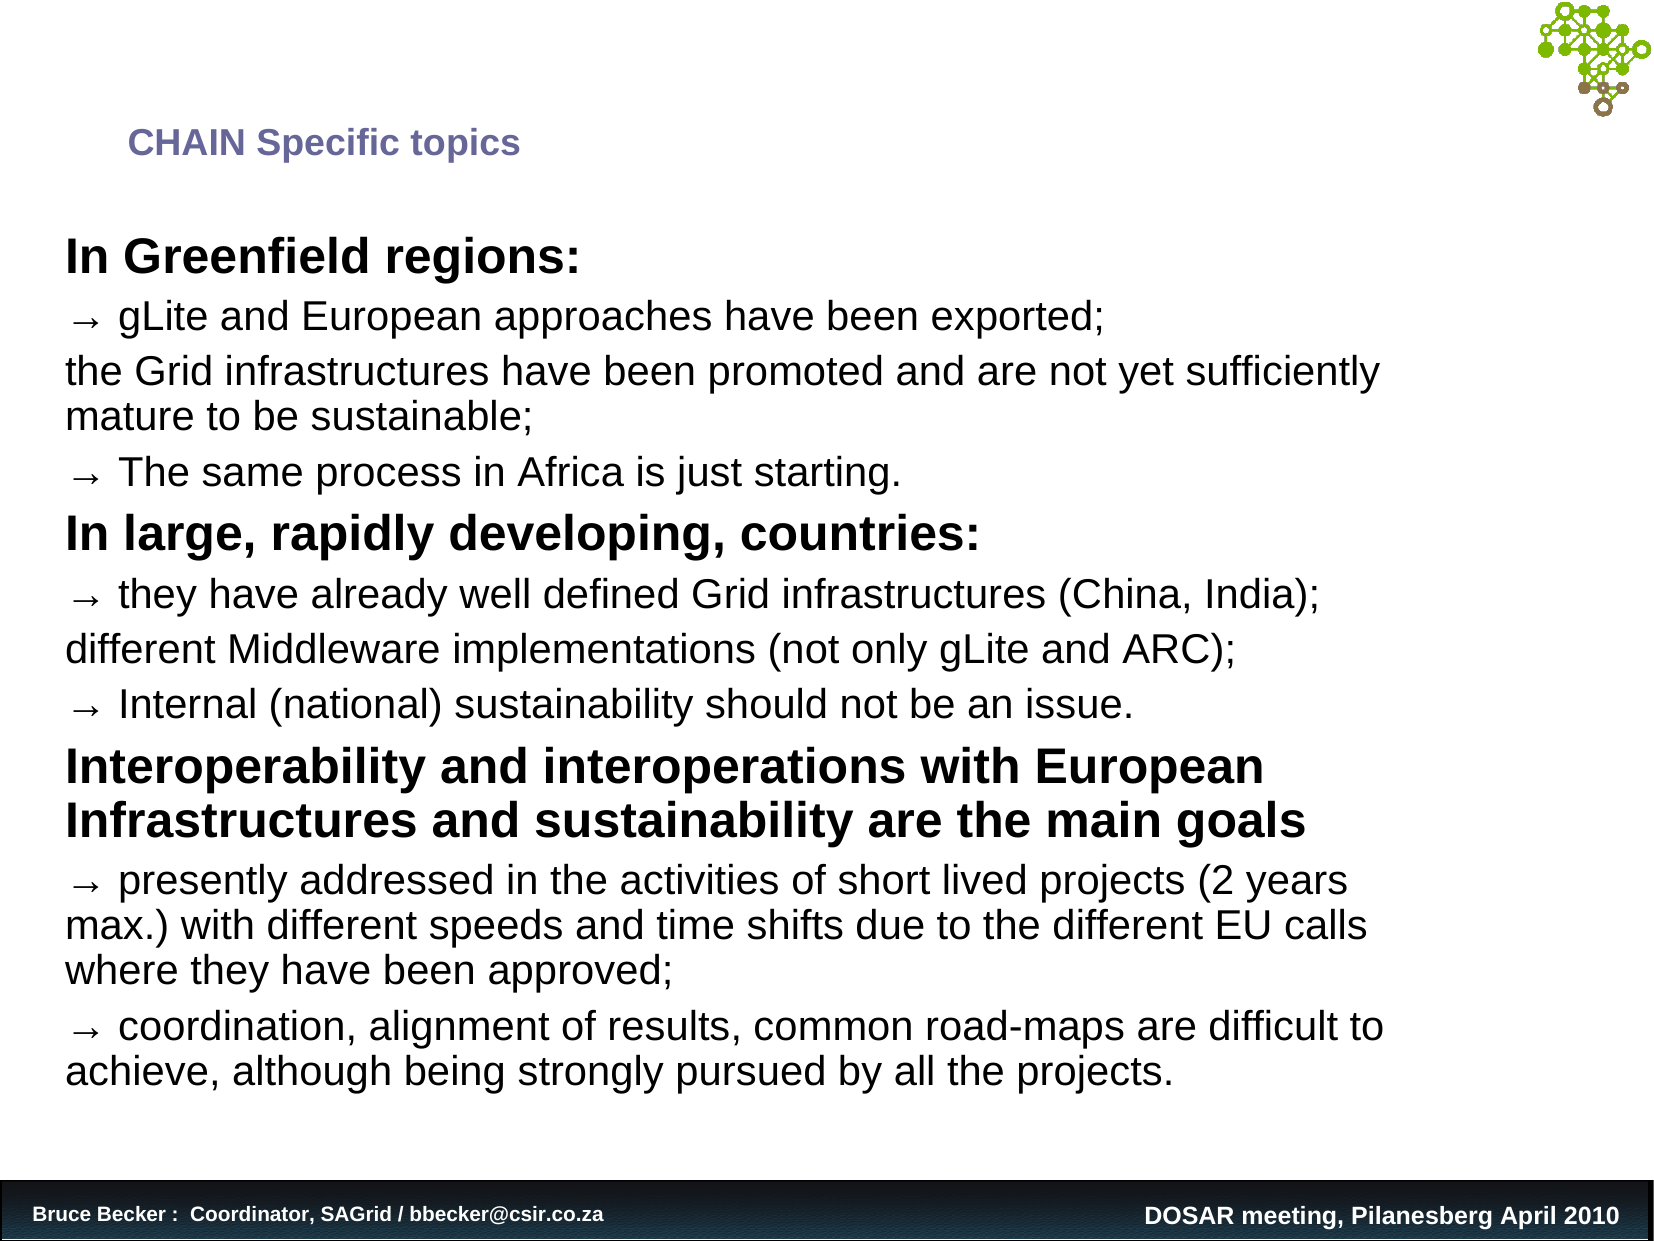

CHAIN Specific topics
In Greenfield regions:
→ gLite and European approaches have been exported;
the Grid infrastructures have been promoted and are not yet sufficiently mature to be sustainable;
→ The same process in Africa is just starting.
In large, rapidly developing, countries:
→ they have already well defined Grid infrastructures (China, India);
different Middleware implementations (not only gLite and ARC);
→ Internal (national) sustainability should not be an issue.
Interoperability and interoperations with European Infrastructures and sustainability are the main goals
→ presently addressed in the activities of short lived projects (2 years max.) with different speeds and time shifts due to the different EU calls where they have been approved;
→ coordination, alignment of results, common road-maps are difficult to achieve, although being strongly pursued by all the projects.